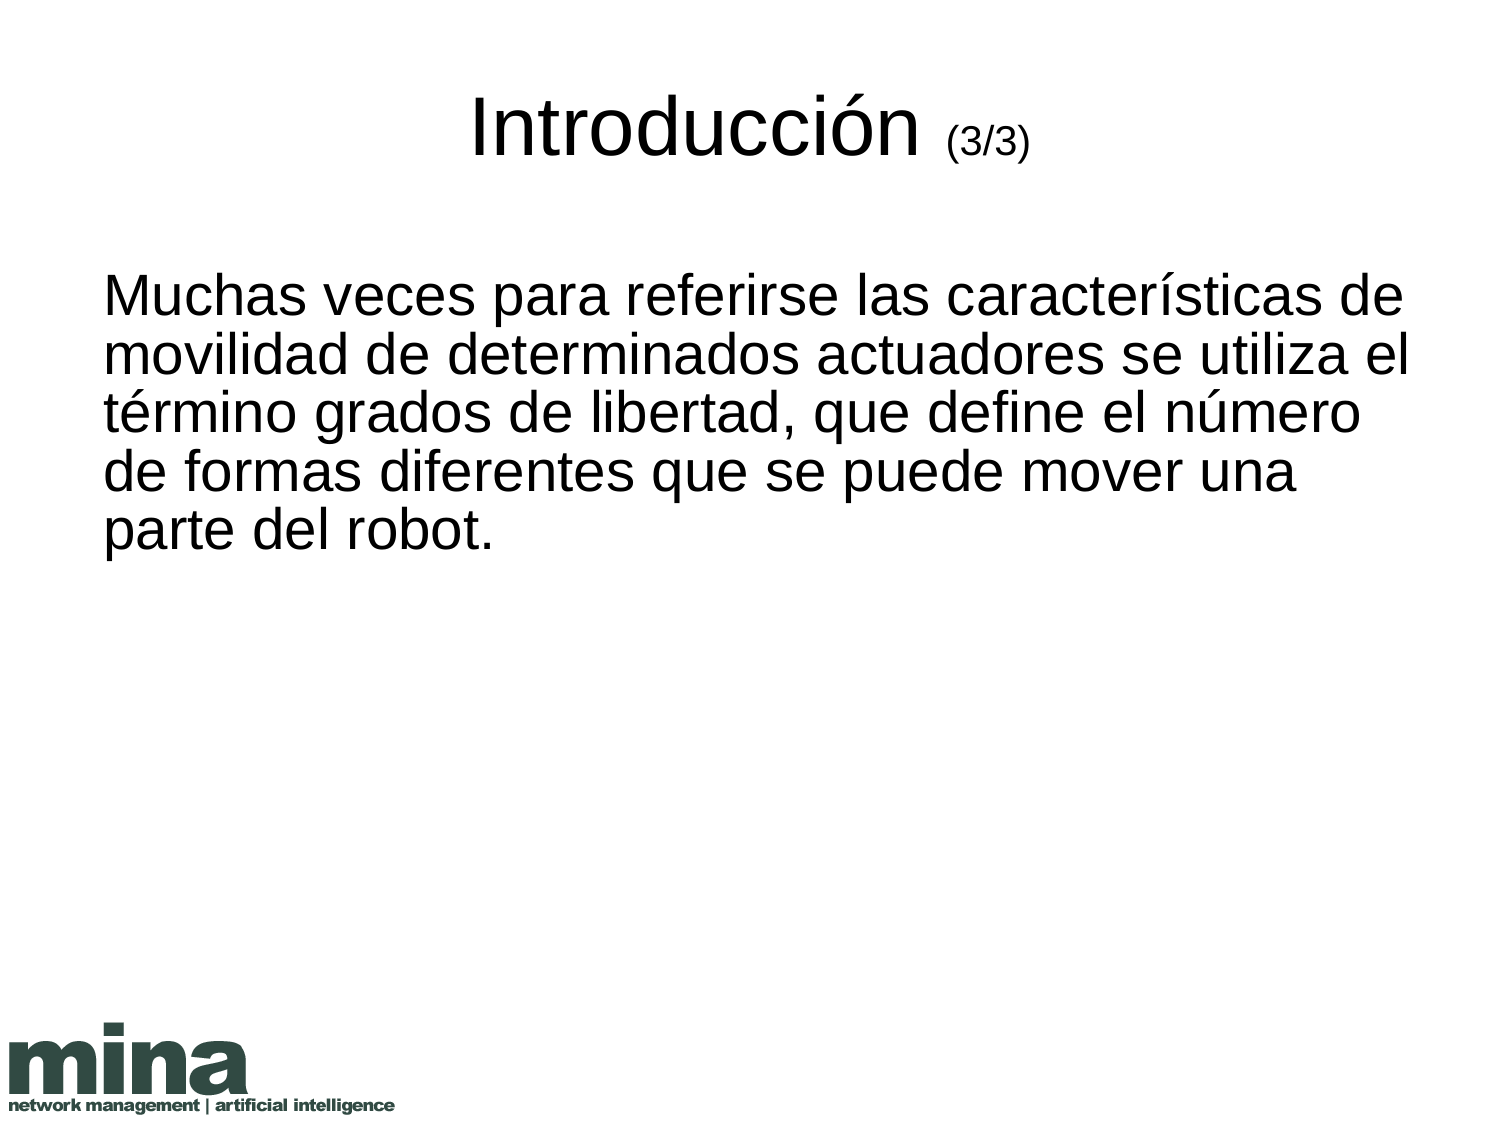

# Introducción (3/3)
Muchas veces para referirse las características de movilidad de determinados actuadores se utiliza el término grados de libertad, que define el número de formas diferentes que se puede mover una parte del robot.